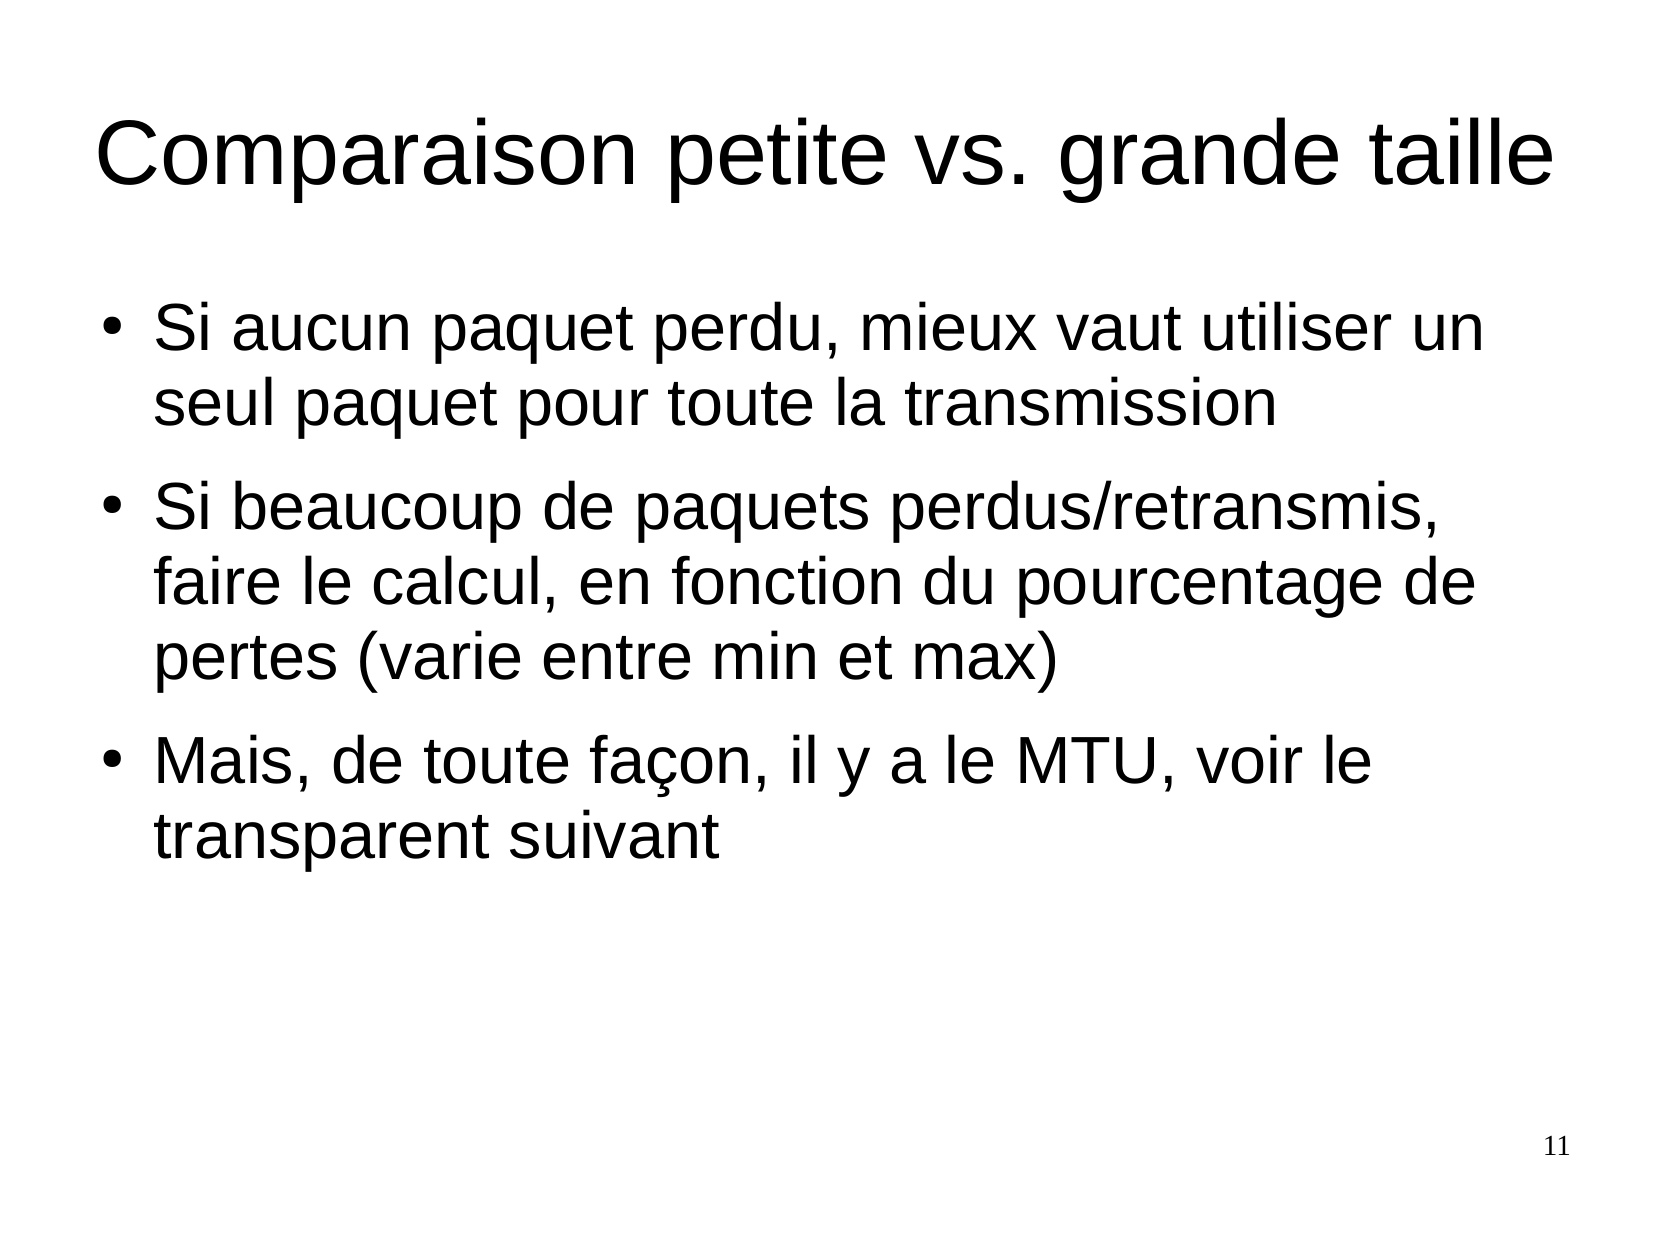

# Comparaison petite vs. grande taille
Si aucun paquet perdu, mieux vaut utiliser un seul paquet pour toute la transmission
Si beaucoup de paquets perdus/retransmis, faire le calcul, en fonction du pourcentage de pertes (varie entre min et max)
Mais, de toute façon, il y a le MTU, voir le transparent suivant
11